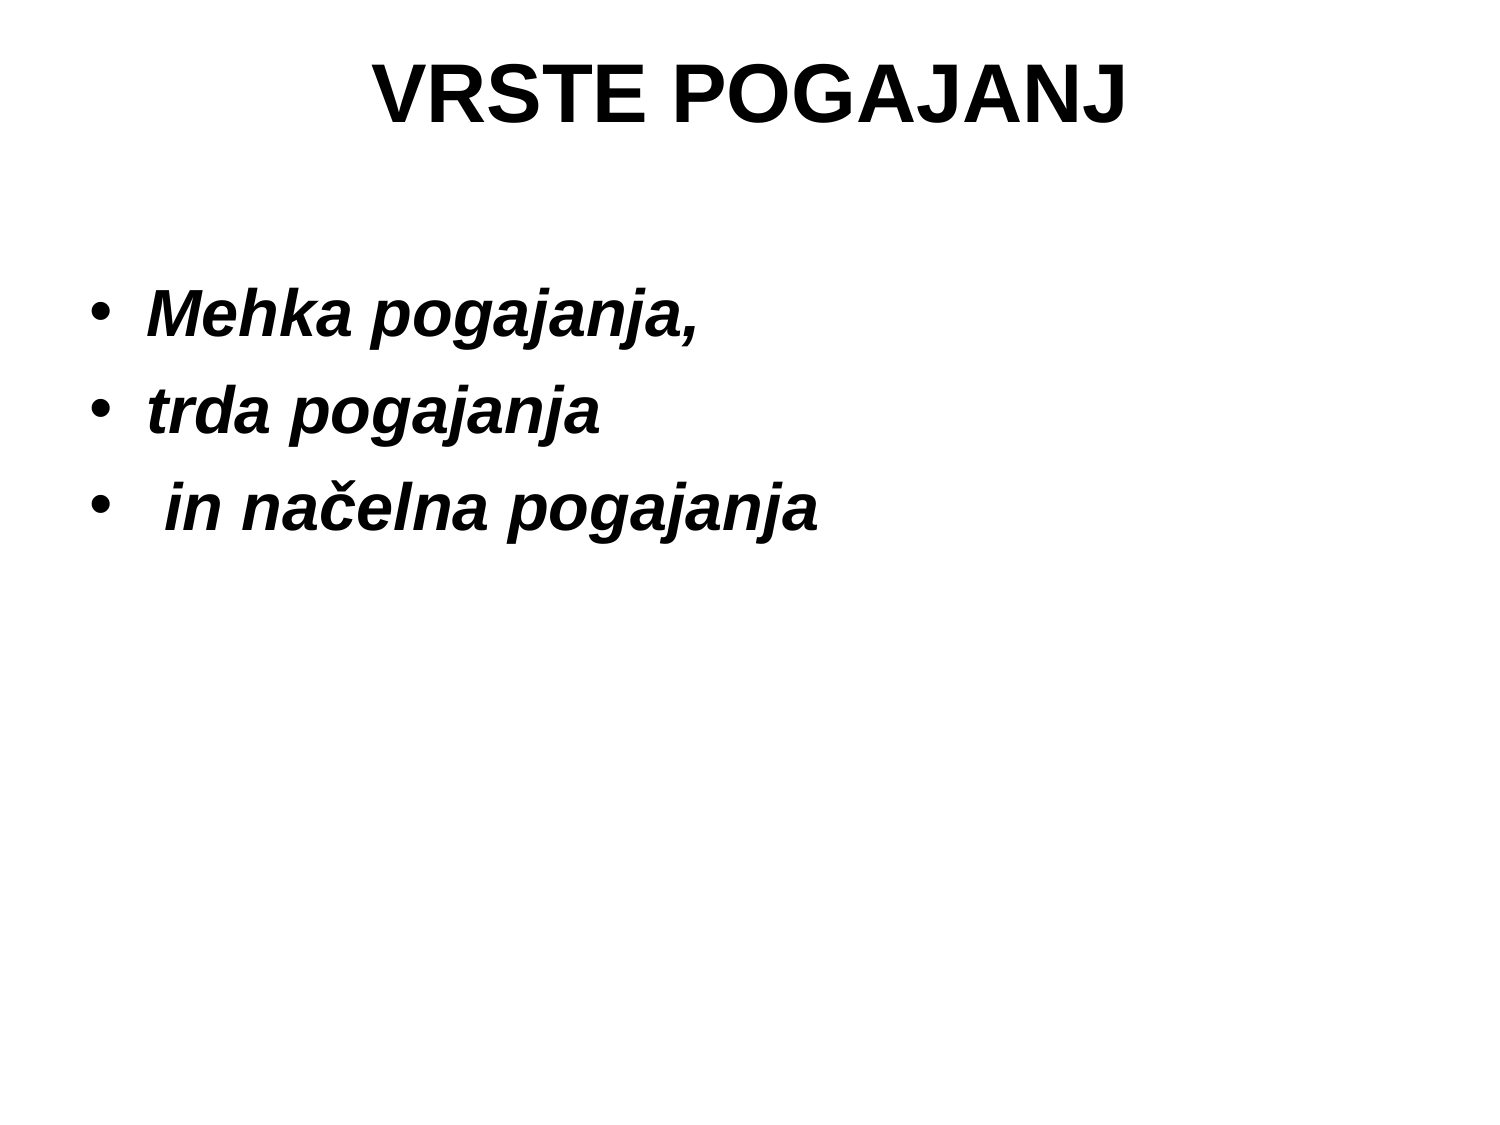

# VRSTE POGAJANJ
Mehka pogajanja,
trda pogajanja
 in načelna pogajanja